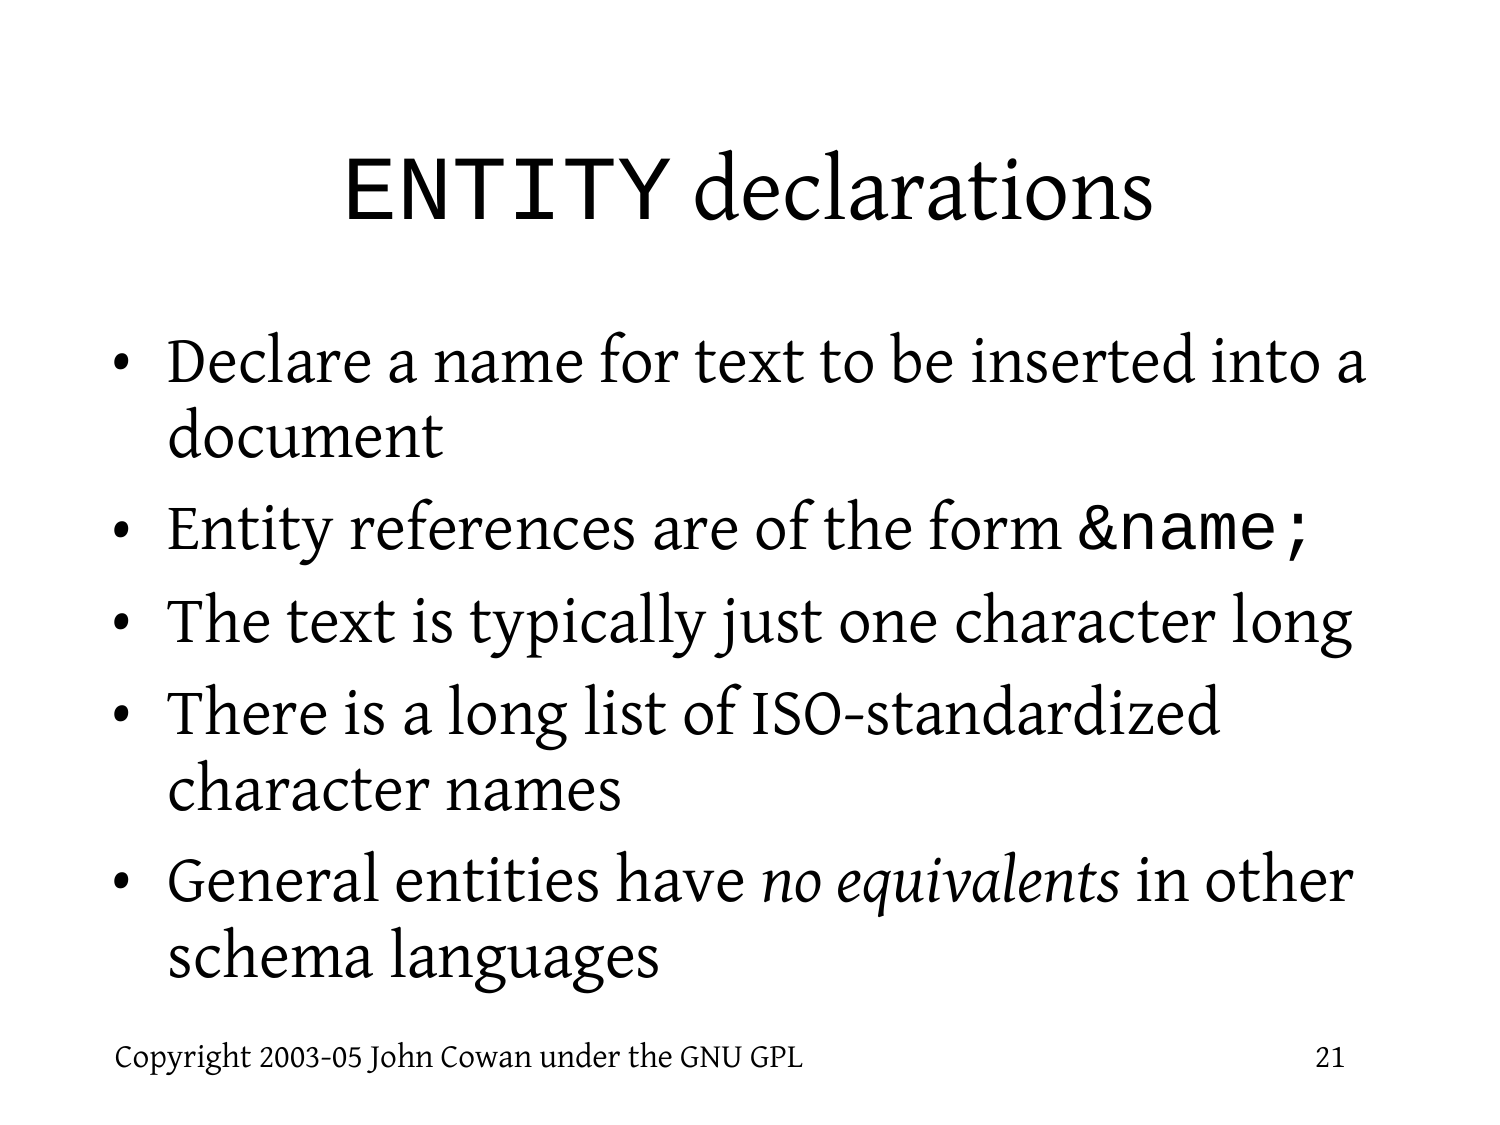

# ENTITY declarations
Declare a name for text to be inserted into a document
Entity references are of the form &name;
The text is typically just one character long
There is a long list of ISO-standardized character names
General entities have no equivalents in other schema languages